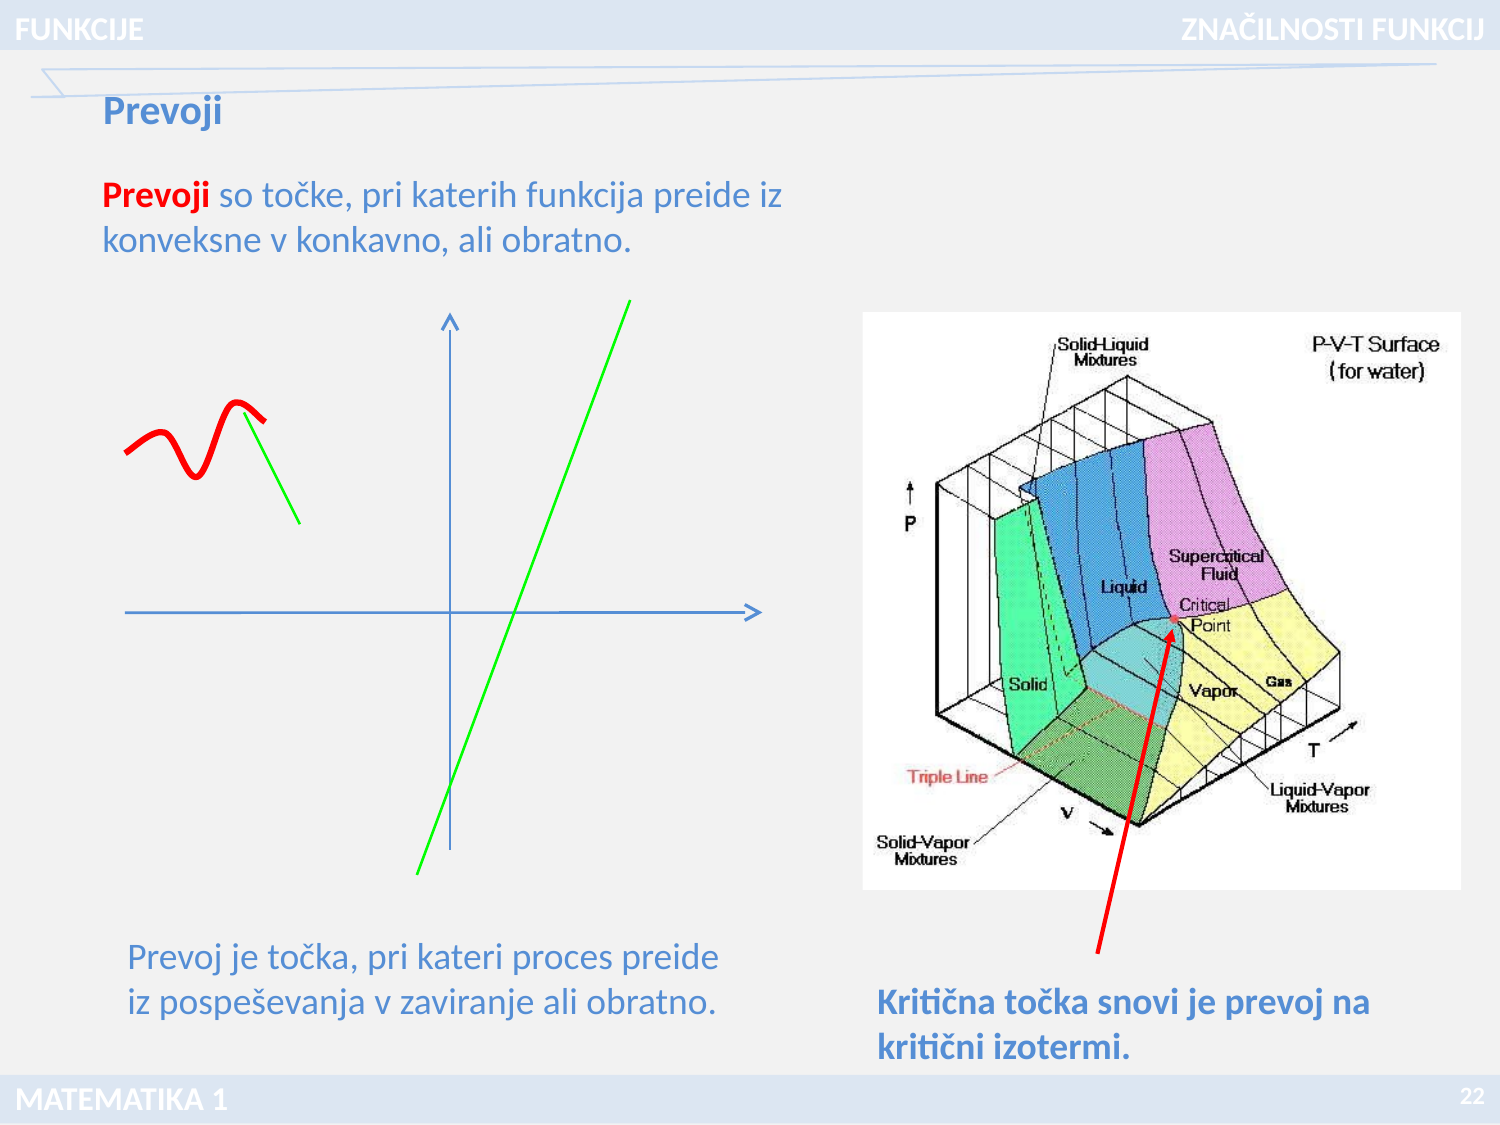

FUNKCIJE
ZNAČILNOSTI FUNKCIJ
Prevoji
Prevoji so točke, pri katerih funkcija preide iz konveksne v konkavno, ali obratno.
Prevoj je točka, pri kateri proces preide iz pospeševanja v zaviranje ali obratno.
Kritična točka snovi je prevoj na kritični izotermi.
MATEMATIKA 1